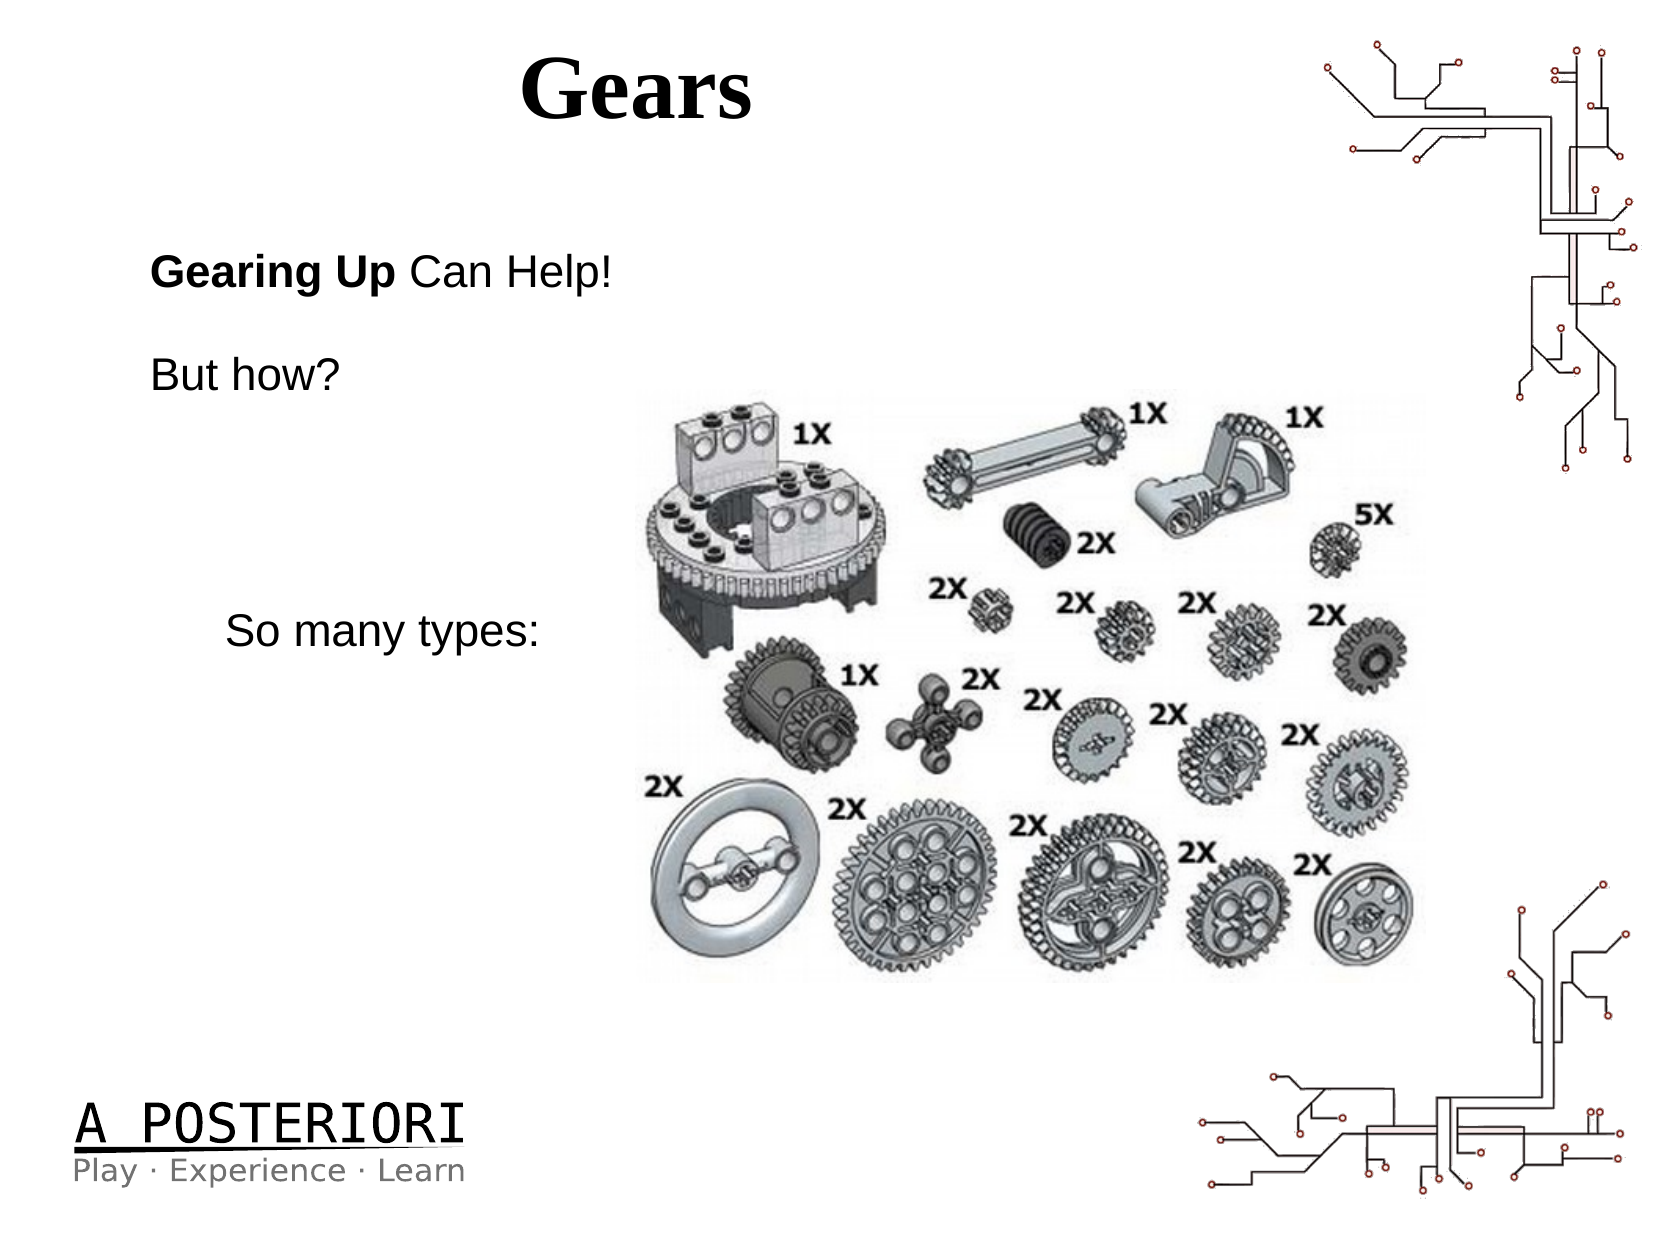

# Gears
Gearing Up Can Help!
But how?
	So many types: